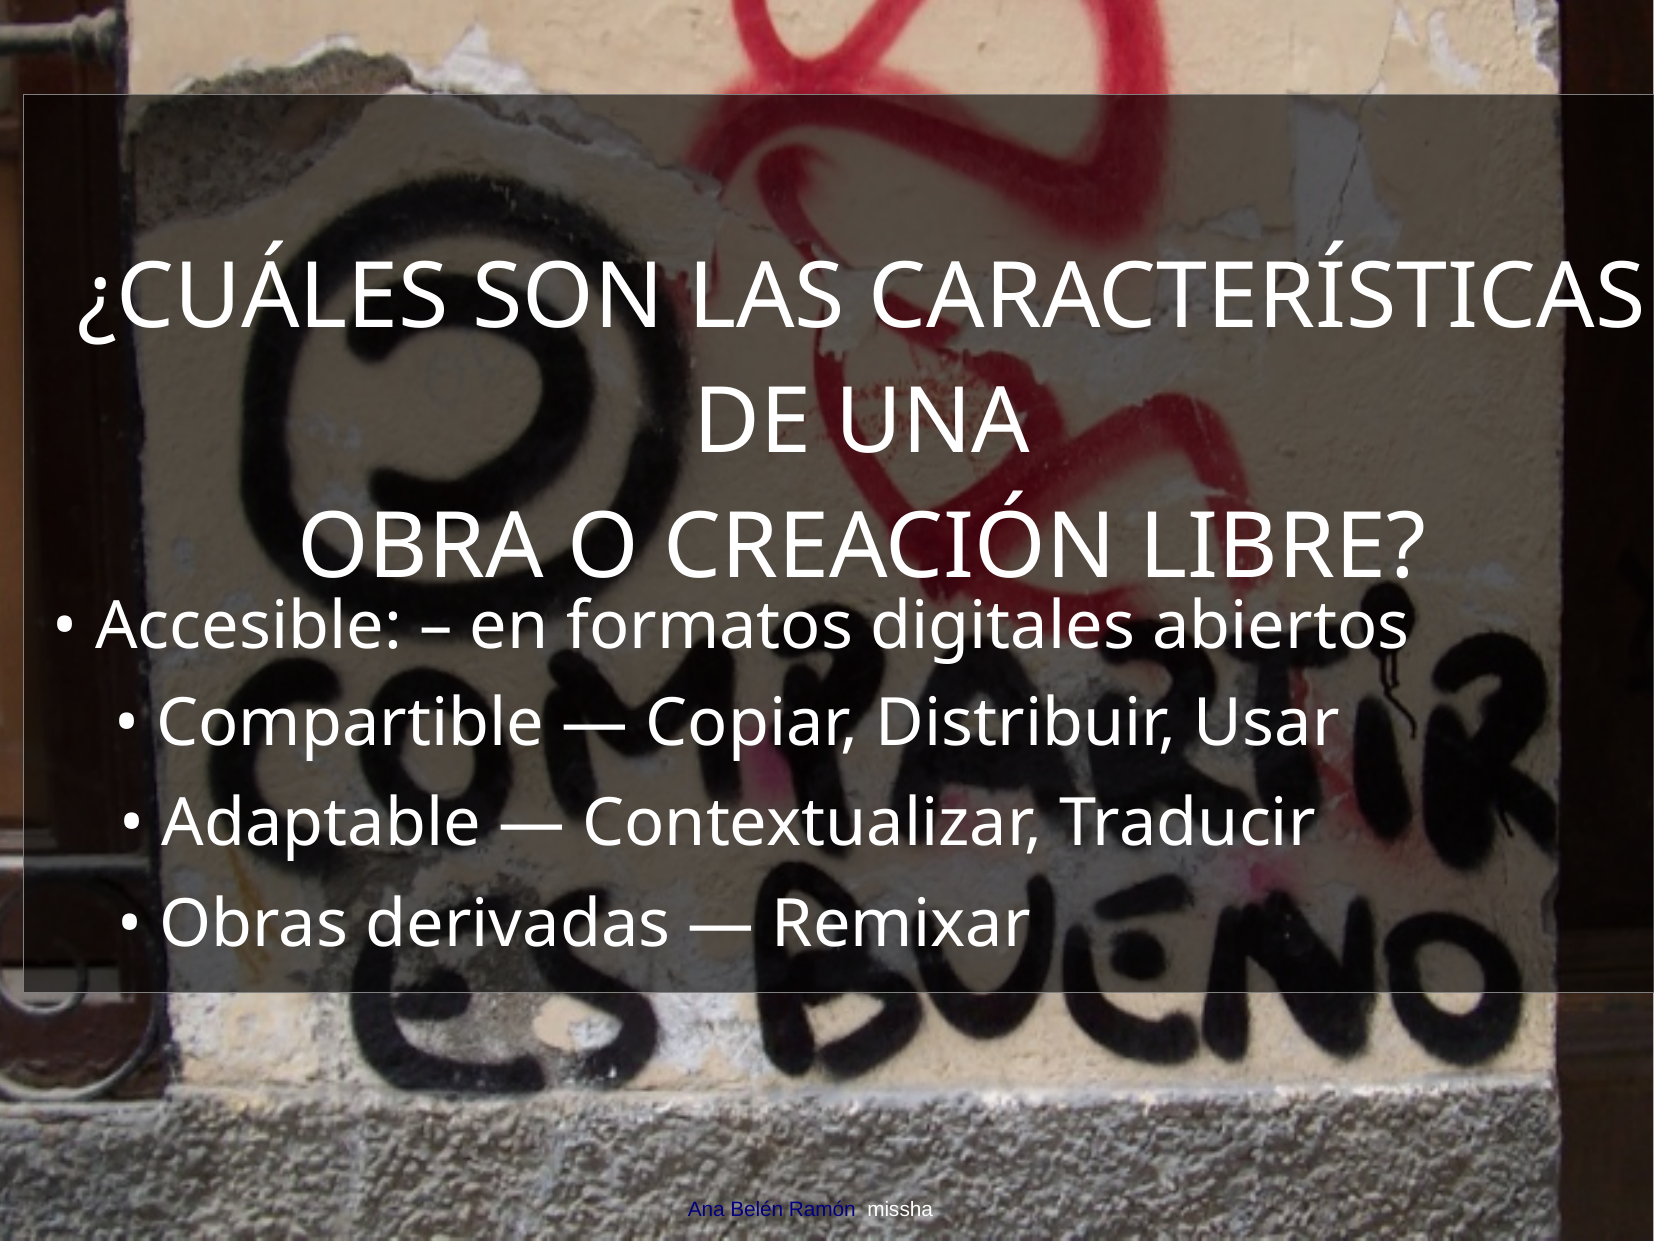

¿CUÁLES SON LAS CARACTERÍSTICAS DE UNA
OBRA O CREACIÓN LIBRE?
 • Accesible: – en formatos digitales abiertos
• Compartible — Copiar, Distribuir, Usar
• Adaptable — Contextualizar, Traducir
• Obras derivadas — Remixar
Ana Belén Ramón missha